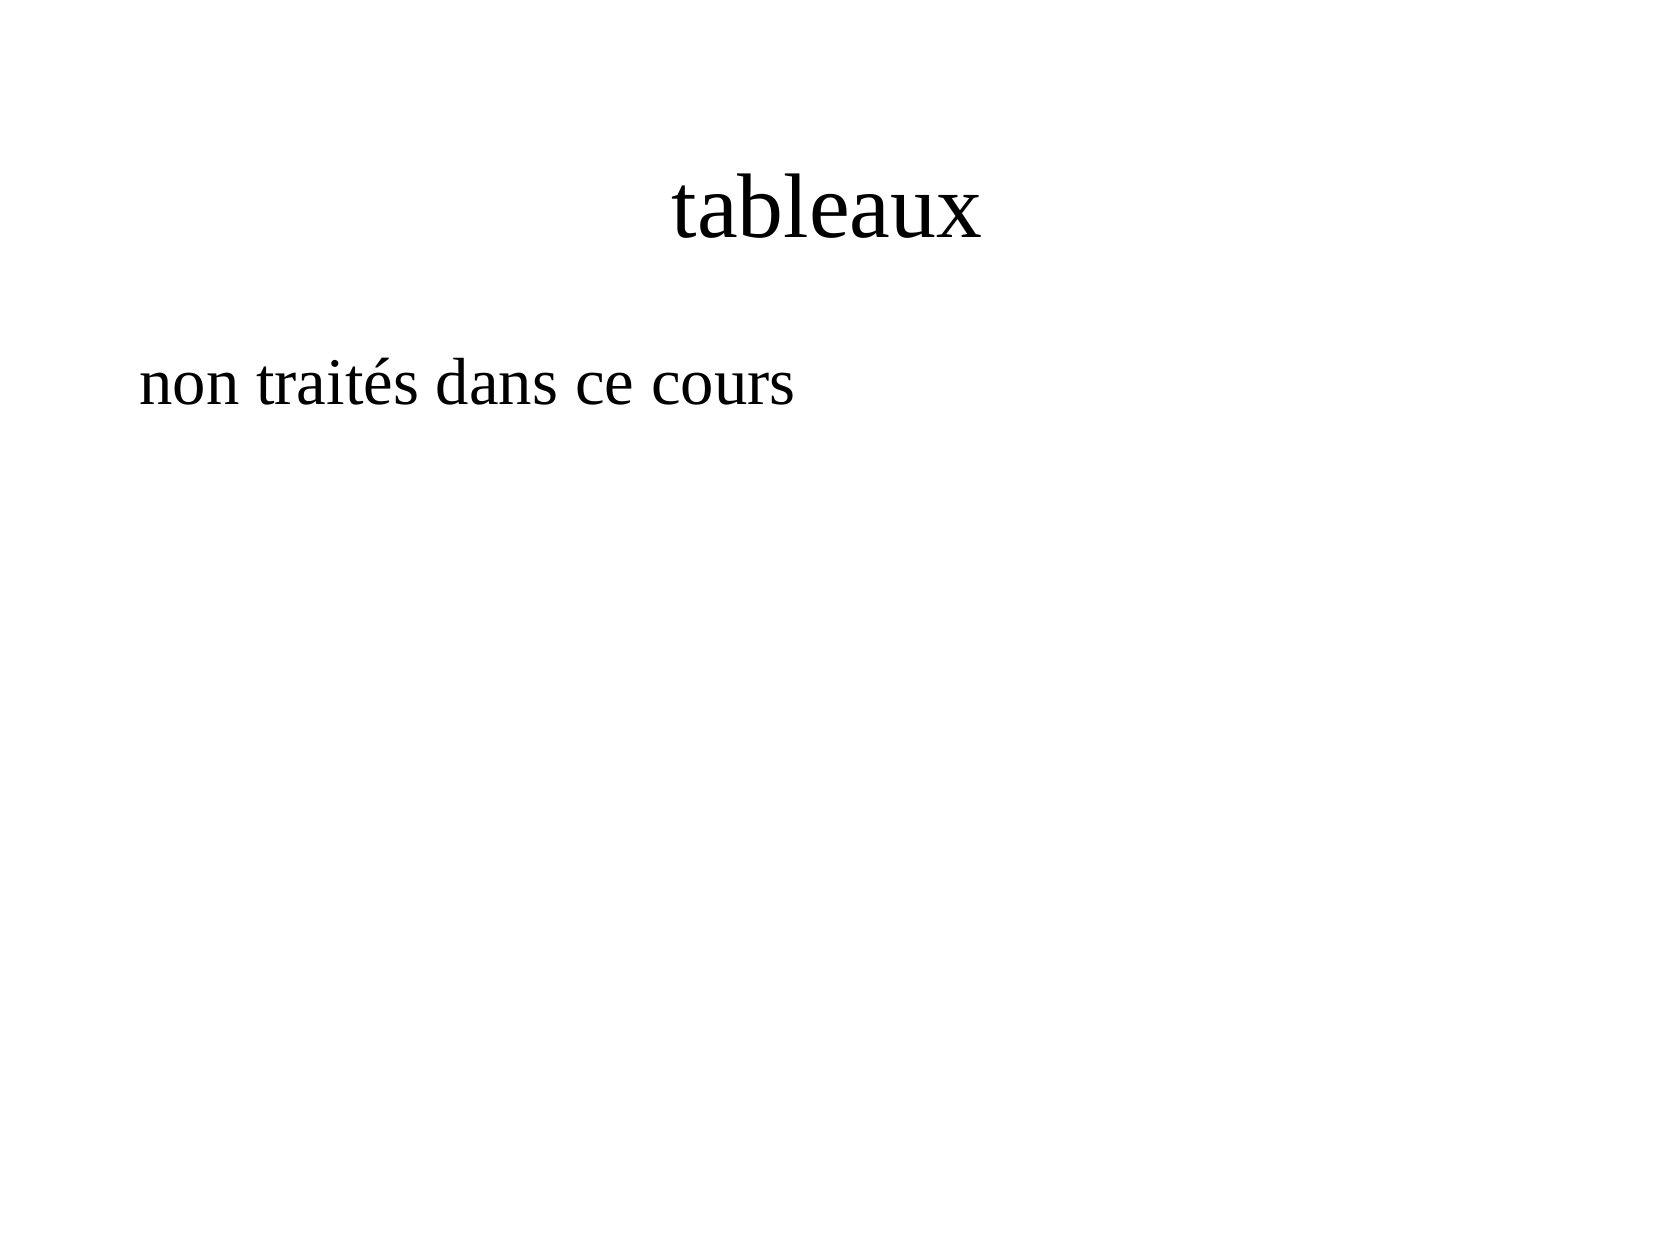

# tableaux
non traités dans ce cours